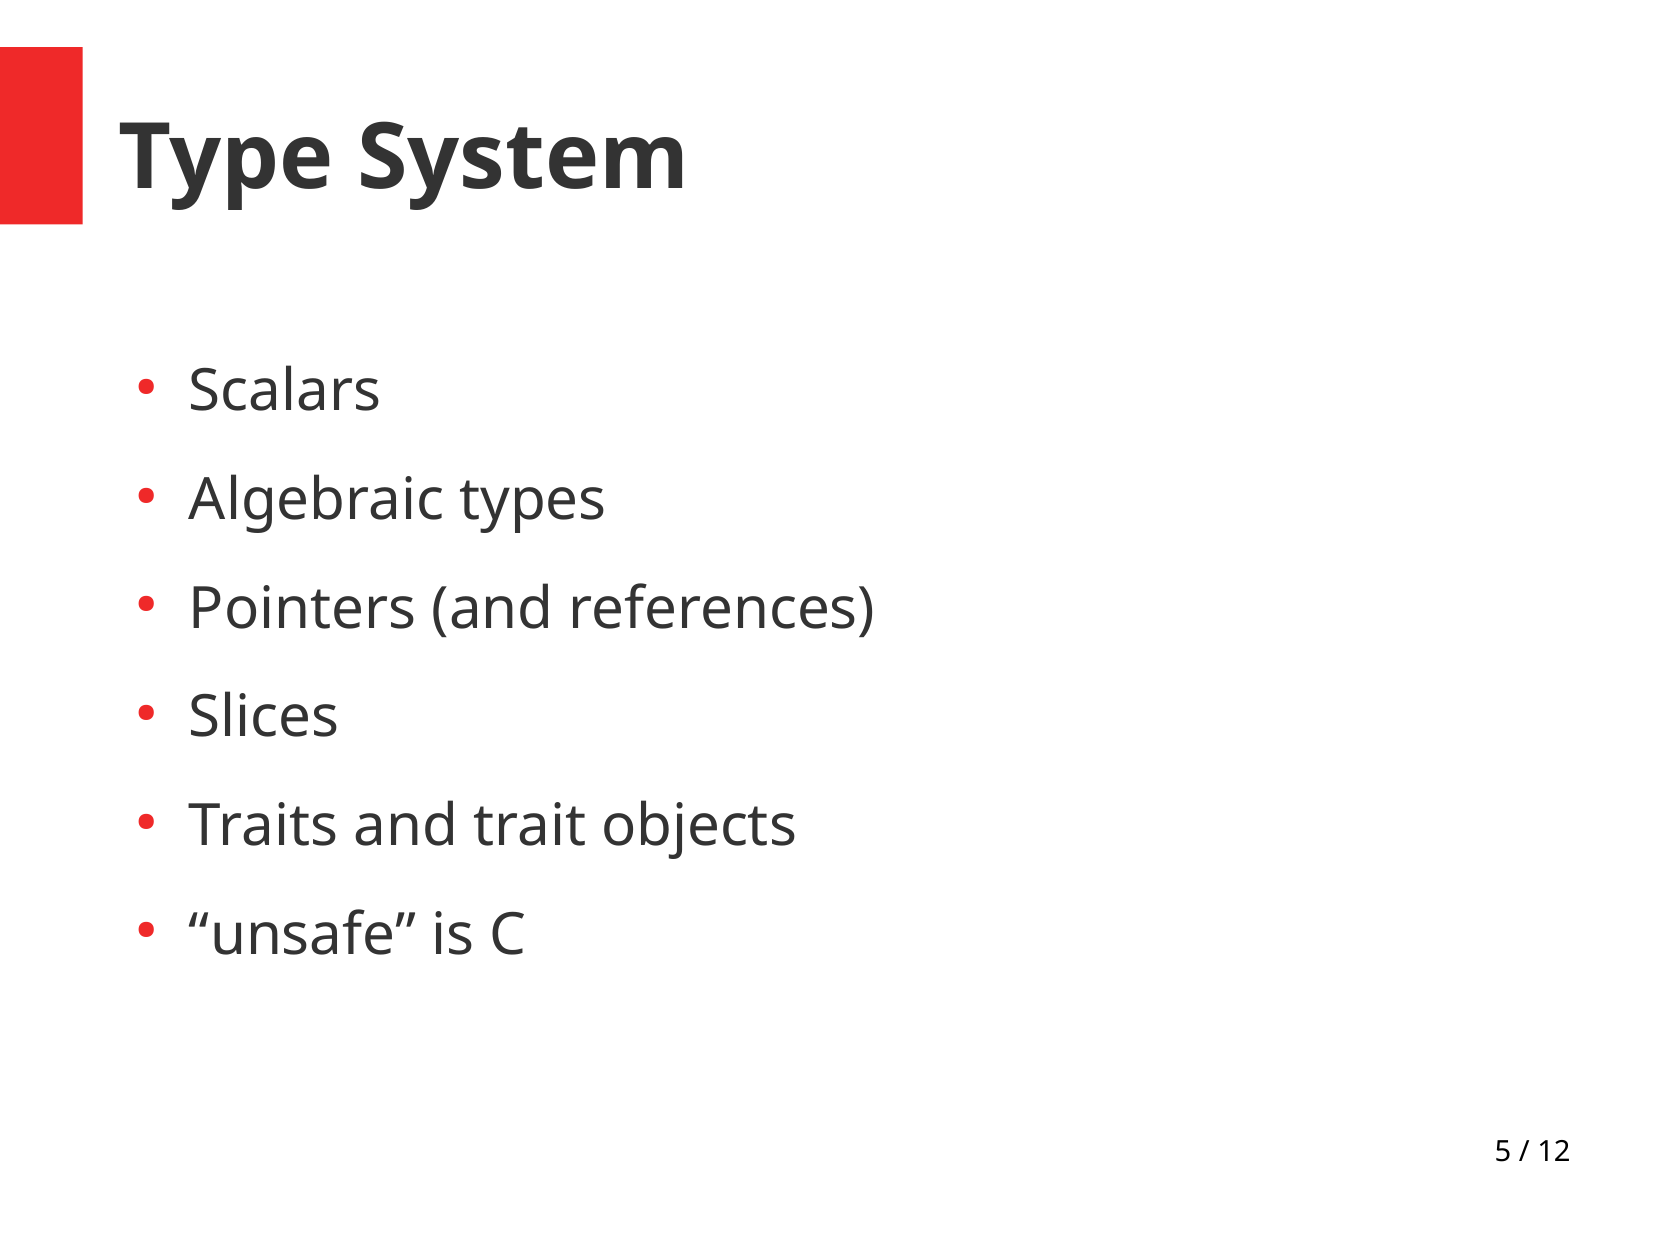

# Type System
Scalars
Algebraic types
Pointers (and references)
Slices
Traits and trait objects
“unsafe” is C
5